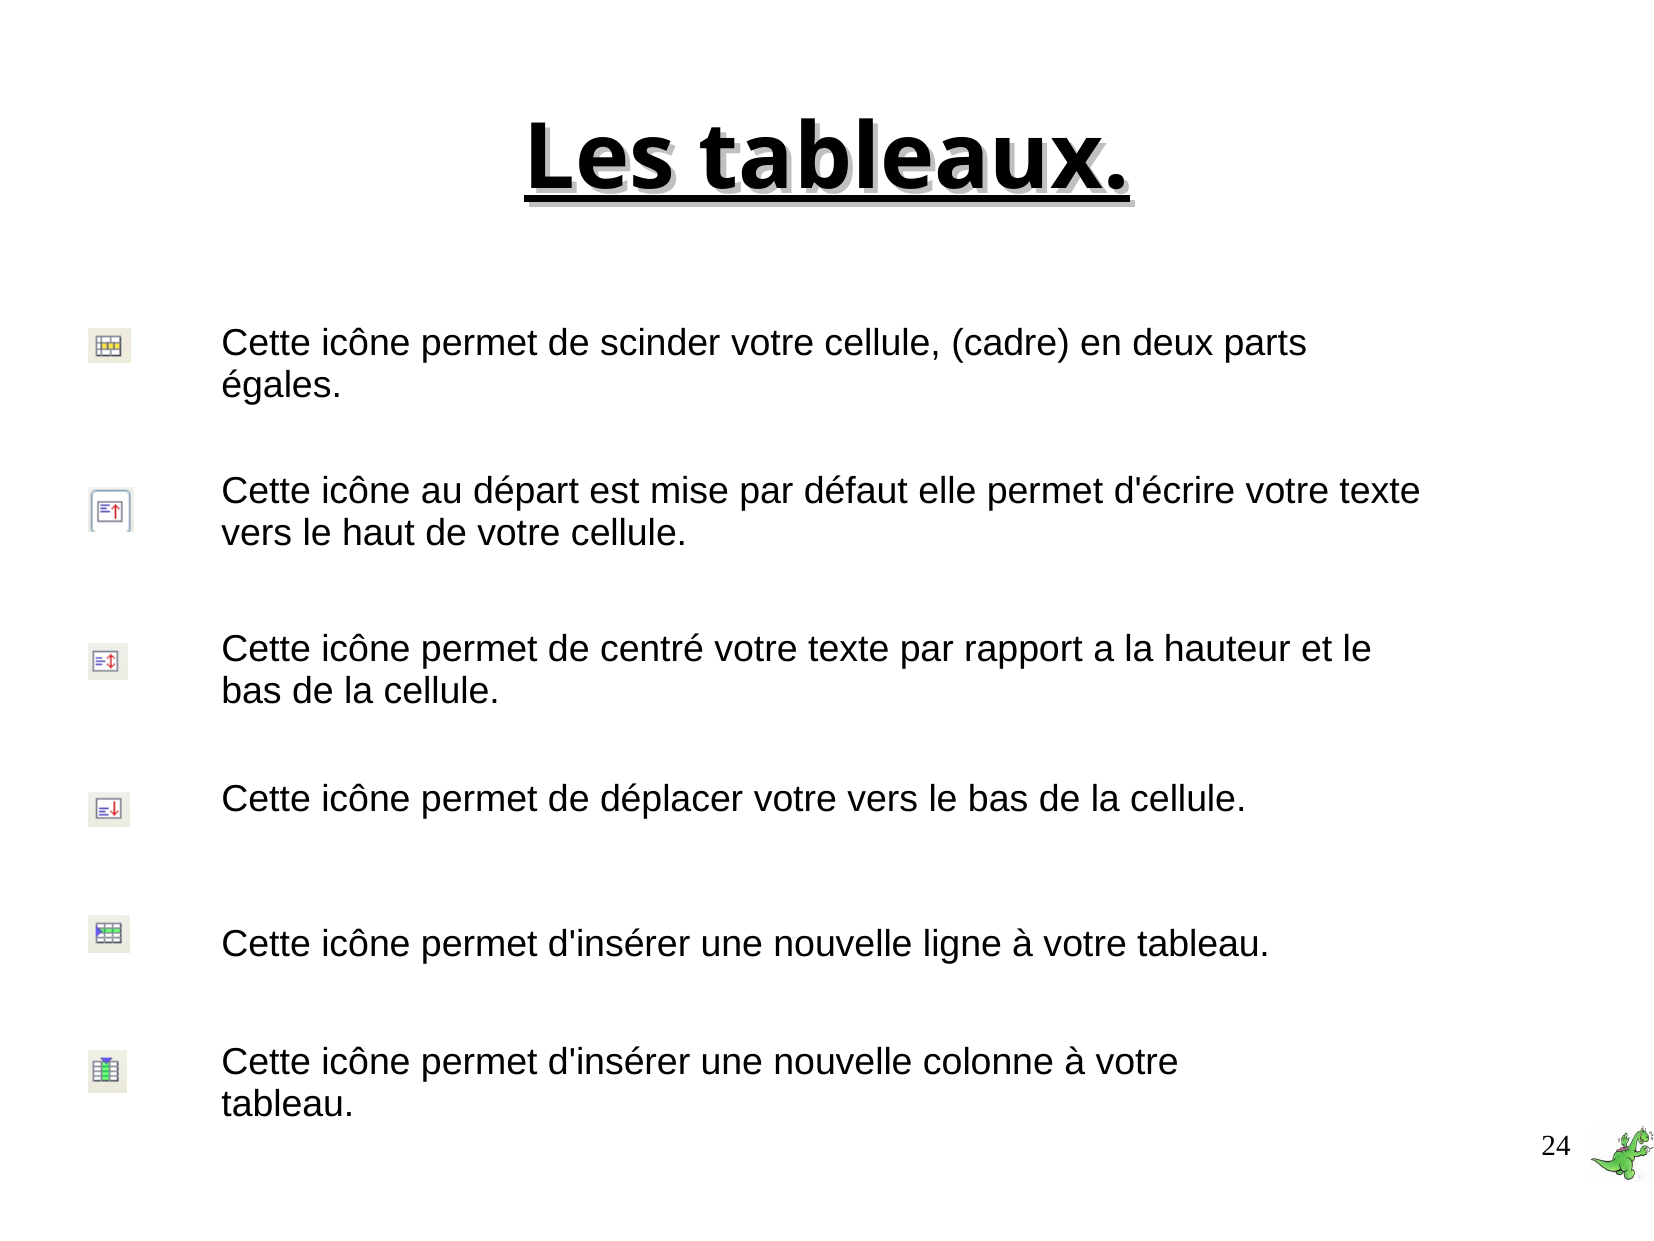

# Les tableaux.
Cette icône permet de scinder votre cellule, (cadre) en deux parts égales.
Cette icône au départ est mise par défaut elle permet d'écrire votre texte vers le haut de votre cellule.
Cette icône permet de centré votre texte par rapport a la hauteur et le bas de la cellule.
Cette icône permet de déplacer votre vers le bas de la cellule.
Cette icône permet d'insérer une nouvelle ligne à votre tableau.
Cette icône permet d'insérer une nouvelle colonne à votre tableau.
24